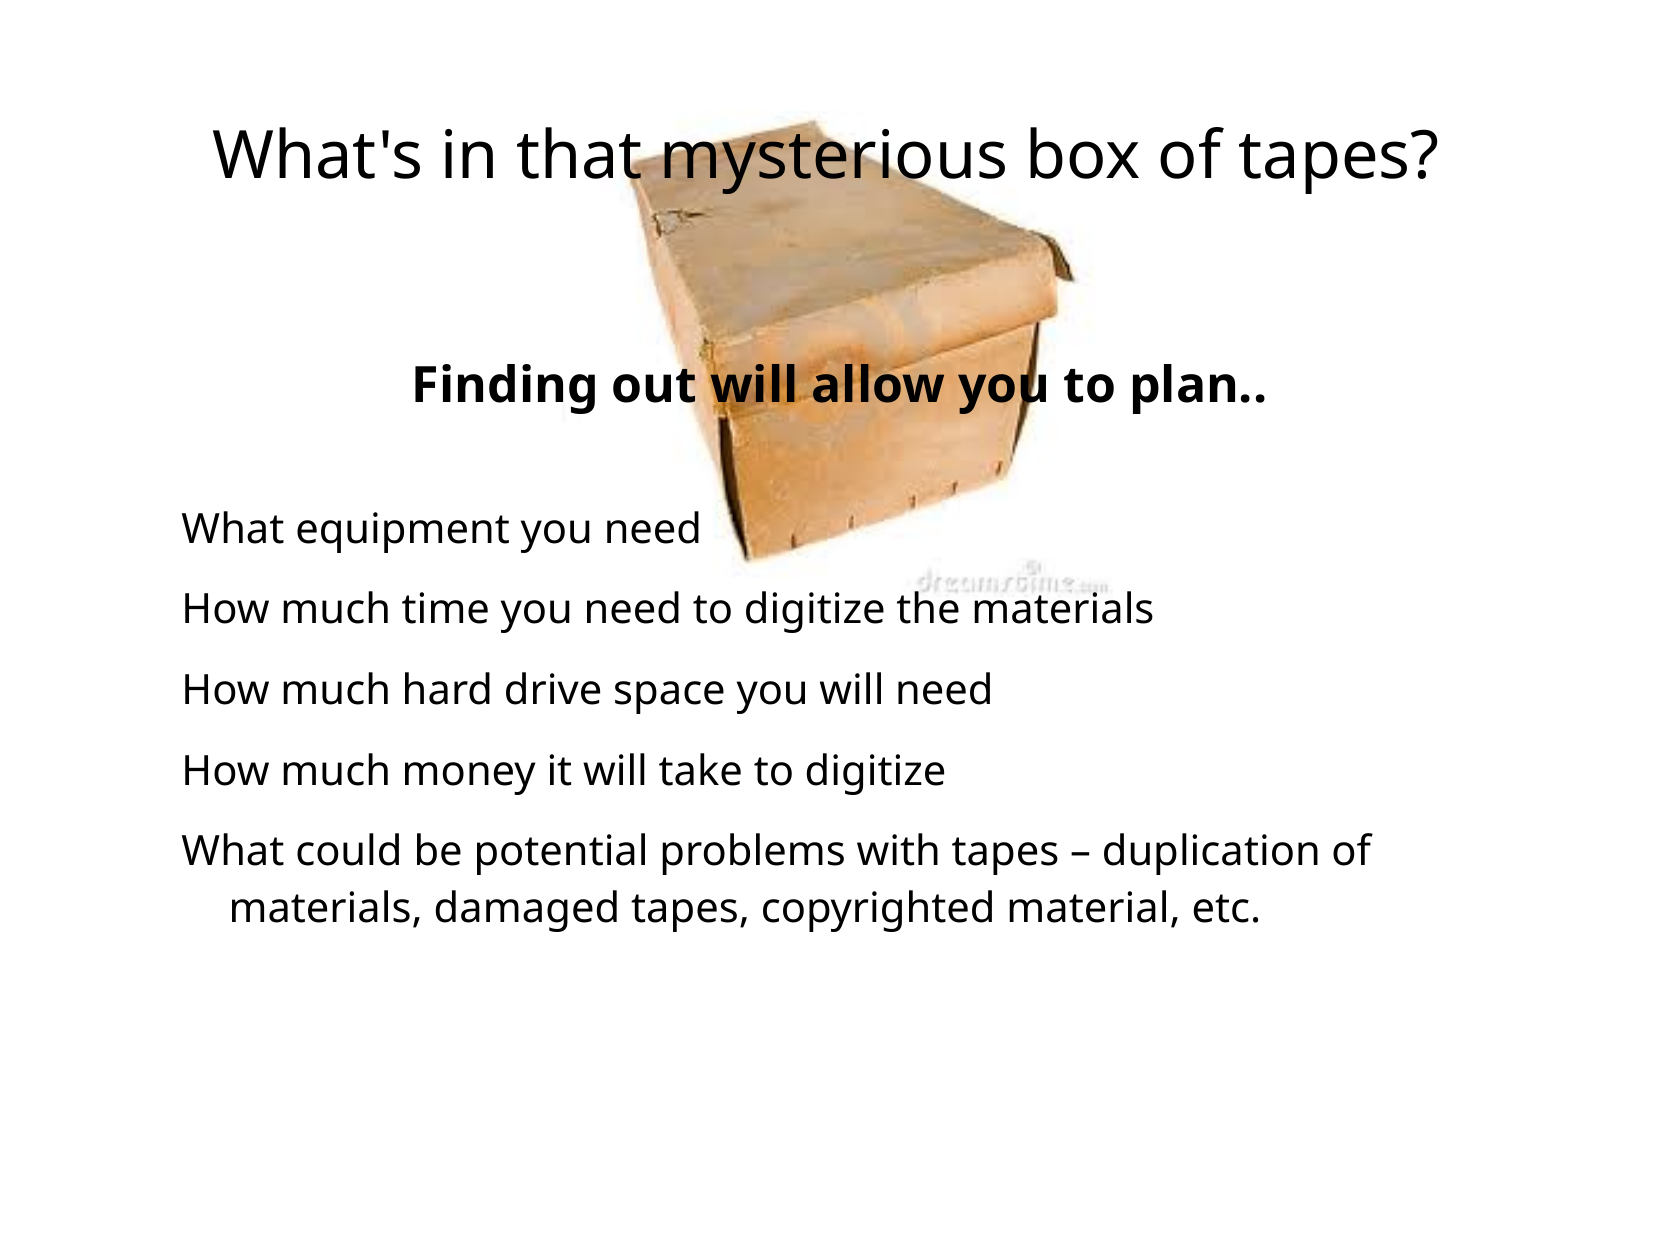

What's in that mysterious box of tapes?
# Finding out will allow you to plan..
What equipment you need
How much time you need to digitize the materials
How much hard drive space you will need
How much money it will take to digitize
What could be potential problems with tapes – duplication of materials, damaged tapes, copyrighted material, etc.